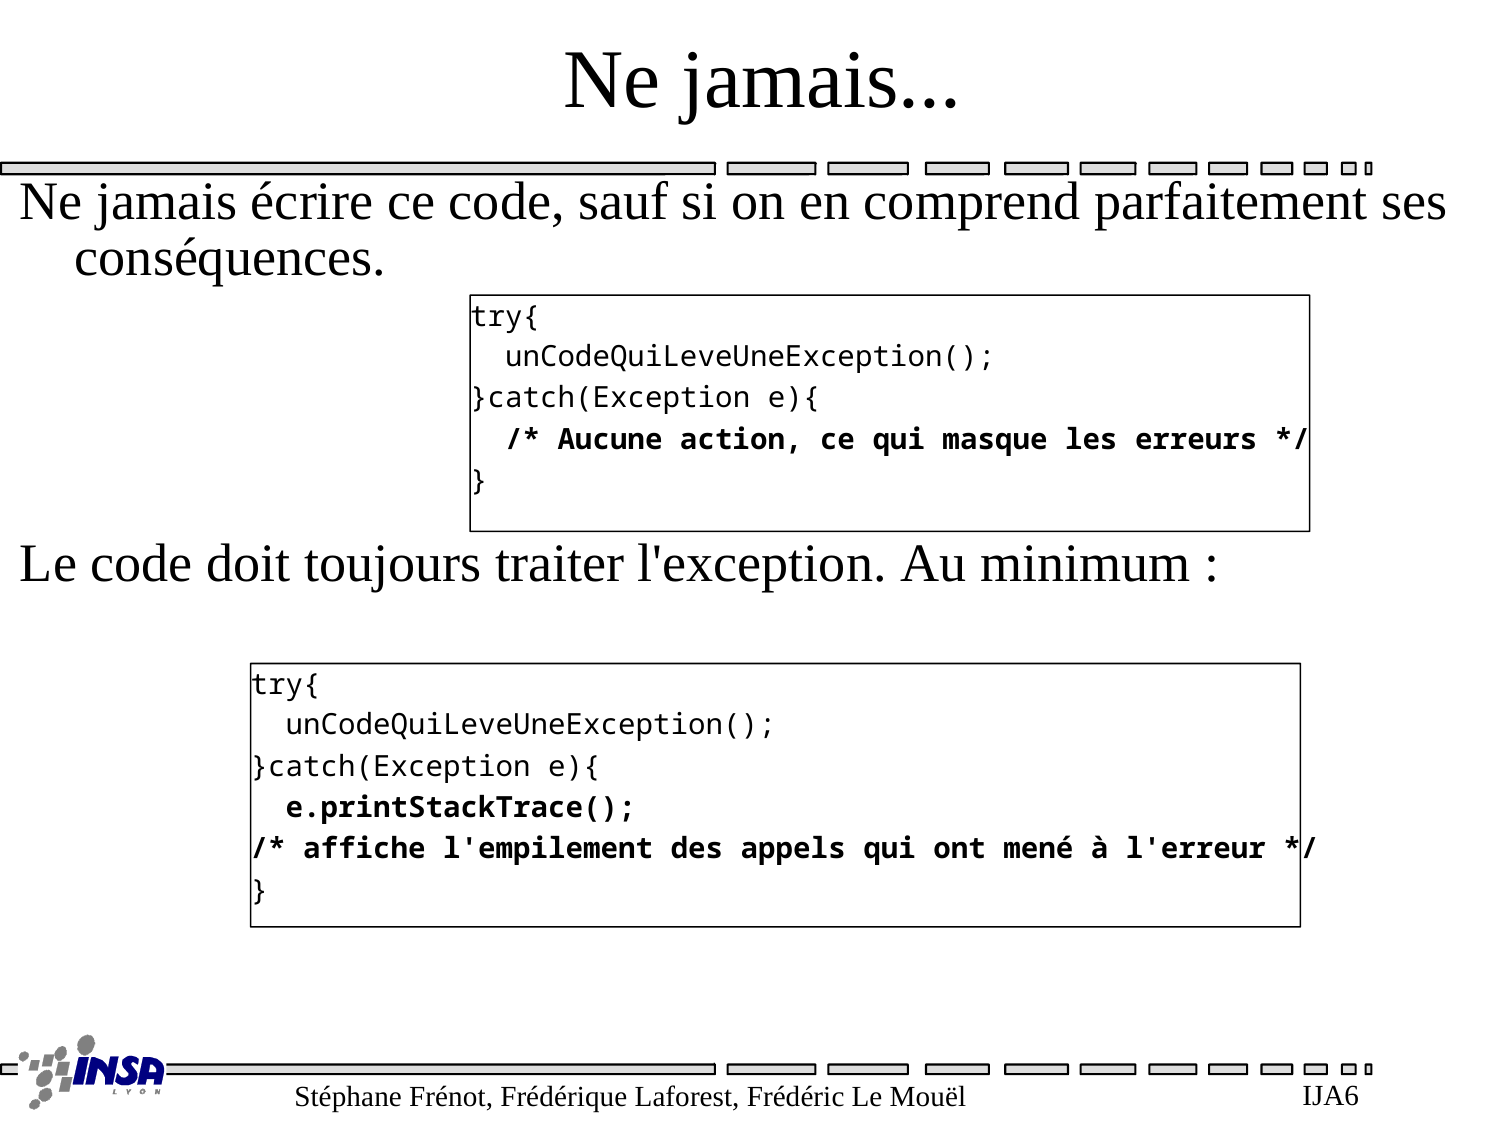

# Ne jamais...
Ne jamais écrire ce code, sauf si on en comprend parfaitement ses conséquences.
Le code doit toujours traiter l'exception. Au minimum :
try{
 unCodeQuiLeveUneException();
}catch(Exception e){
 /* Aucune action, ce qui masque les erreurs */
}
try{
 unCodeQuiLeveUneException();
}catch(Exception e){
 e.printStackTrace();
/* affiche l'empilement des appels qui ont mené à l'erreur */
}